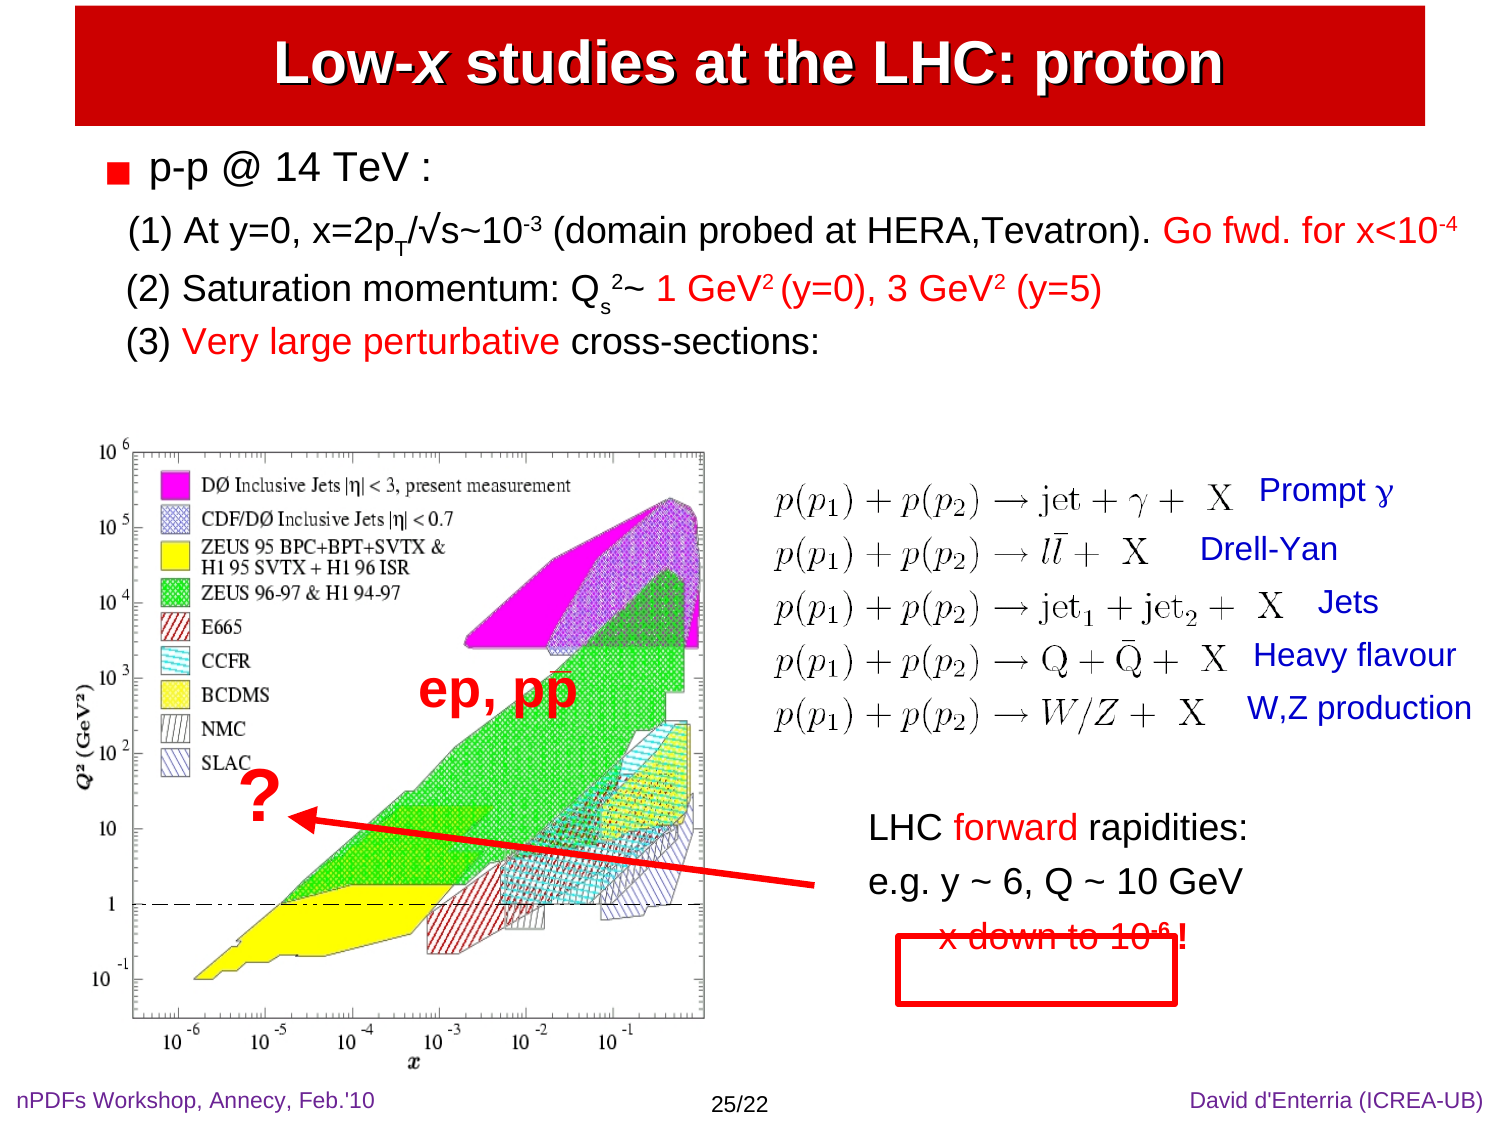

# Low-x studies at the LHC: proton
■ p-p @ 14 TeV :
 (1) At y=0, x=2pT/√s~10-3 (domain probed at HERA,Tevatron). Go fwd. for x<10-4
 (2) Saturation momentum: Qs2~ 1 GeV2 (y=0), 3 GeV2 (y=5)
 (3) Very large perturbative cross-sections:
A.Roeck, Blois'03
Prompt g
Drell-Yan
Jets
 _
Heavy flavour
ep, pp
W,Z production
?
 LHC forward rapidities:
 e.g. y ~ 6, Q ~ 10 GeV
	 x down to 10-6 !